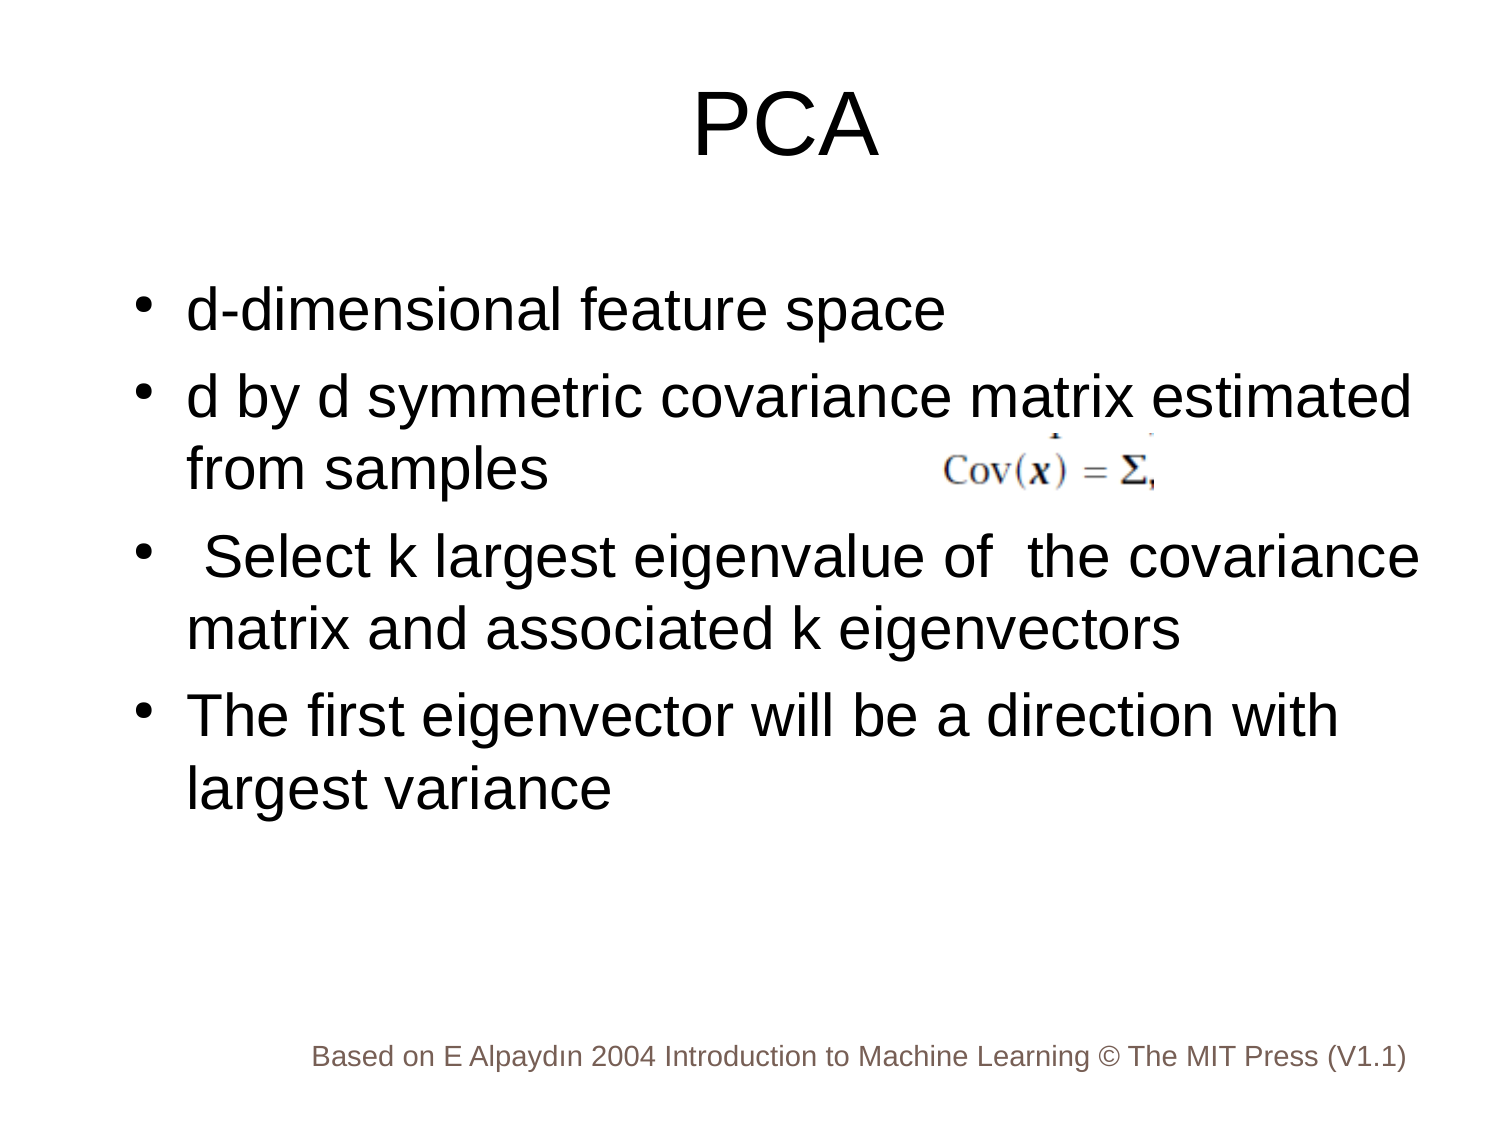

# PCA
d-dimensional feature space
d by d symmetric covariance matrix estimated from samples
 Select k largest eigenvalue of the covariance matrix and associated k eigenvectors
The first eigenvector will be a direction with largest variance
Based on E Alpaydın 2004 Introduction to Machine Learning © The MIT Press (V1.1)